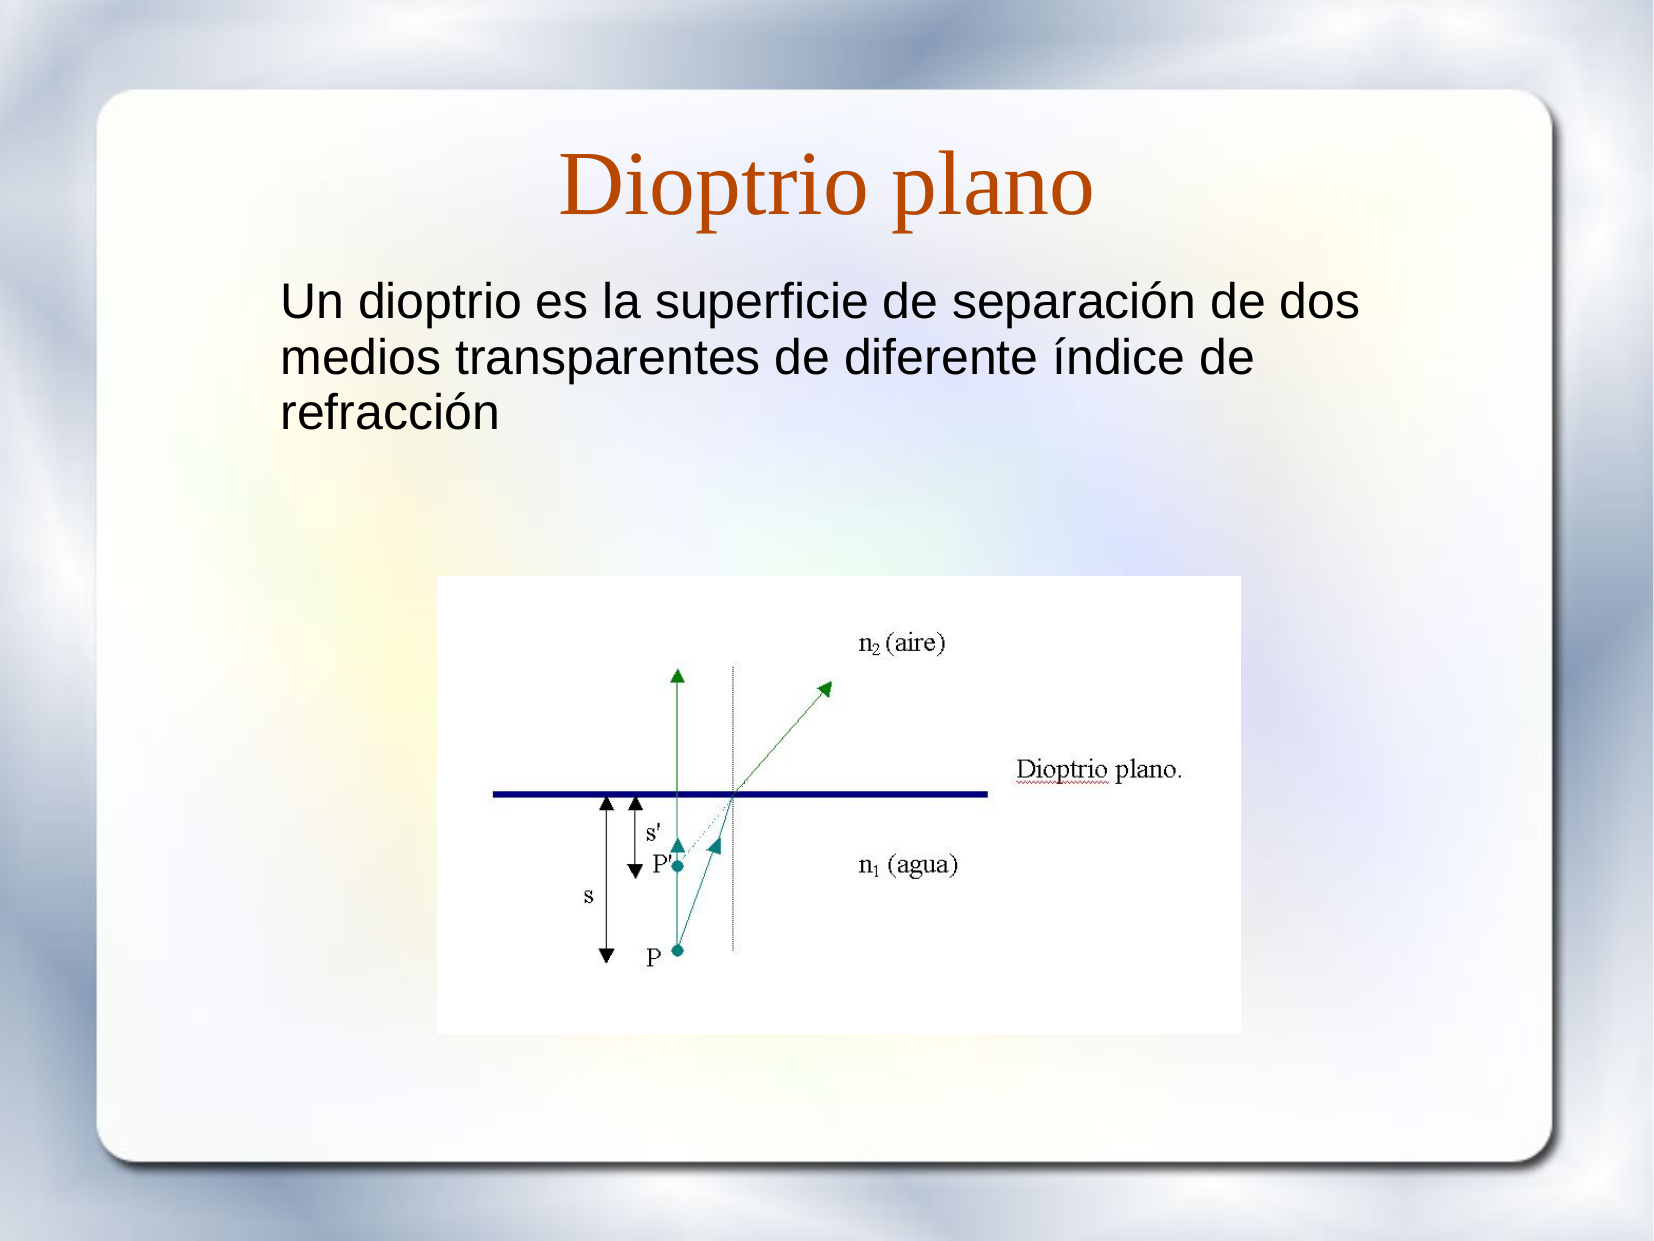

# Dioptrio plano
Un dioptrio es la superficie de separación de dos medios transparentes de diferente índice de refracción